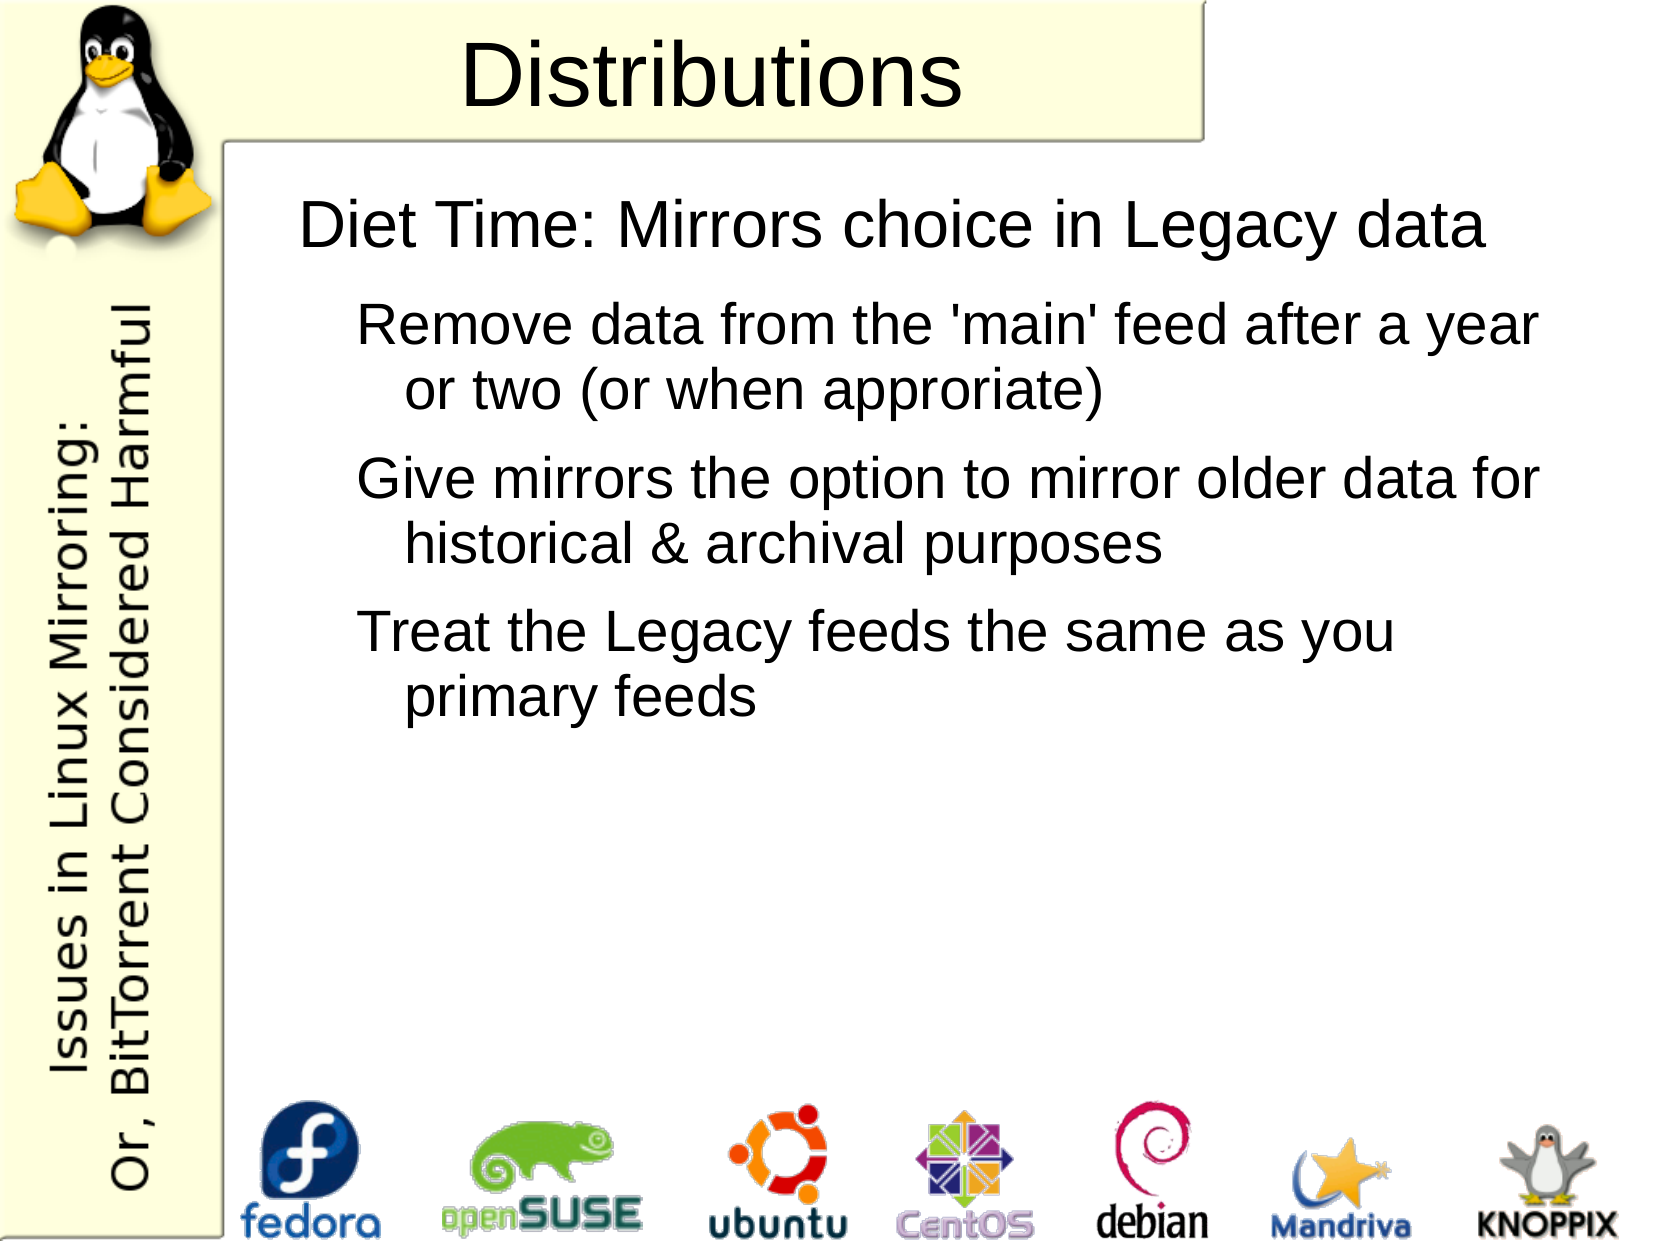

# Distributions
 Diet Time: Mirrors choice in Legacy data
Remove data from the 'main' feed after a year or two (or when approriate)
Give mirrors the option to mirror older data for historical & archival purposes
Treat the Legacy feeds the same as you primary feeds